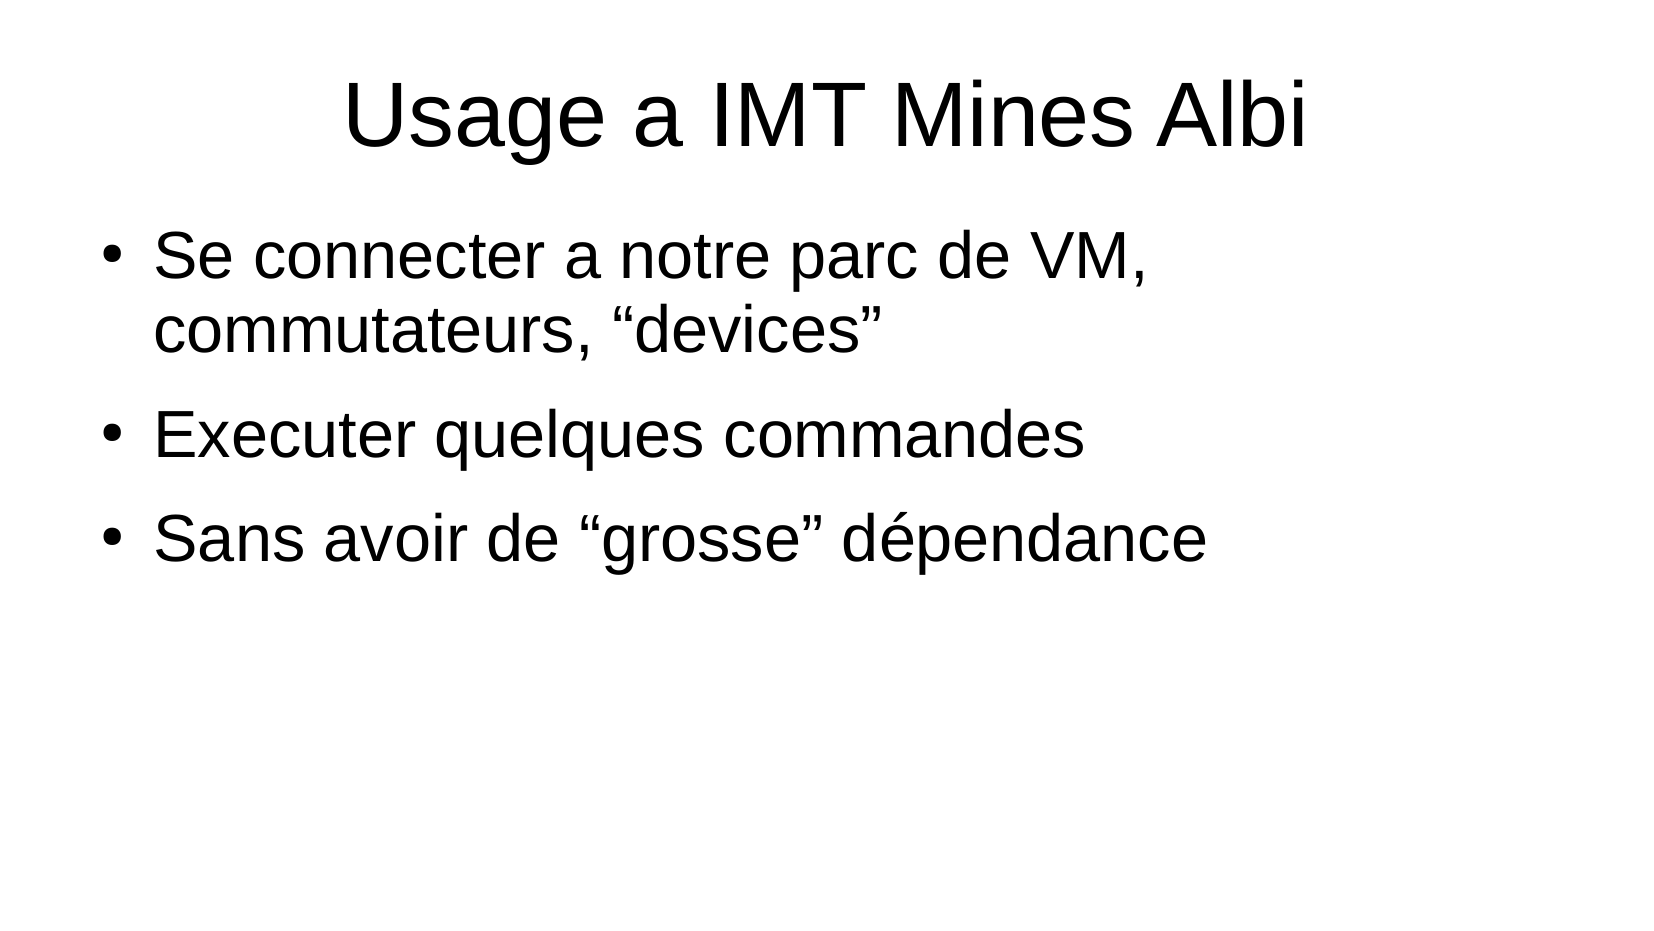

# Usage a IMT Mines Albi
Se connecter a notre parc de VM, commutateurs, “devices”
Executer quelques commandes
Sans avoir de “grosse” dépendance